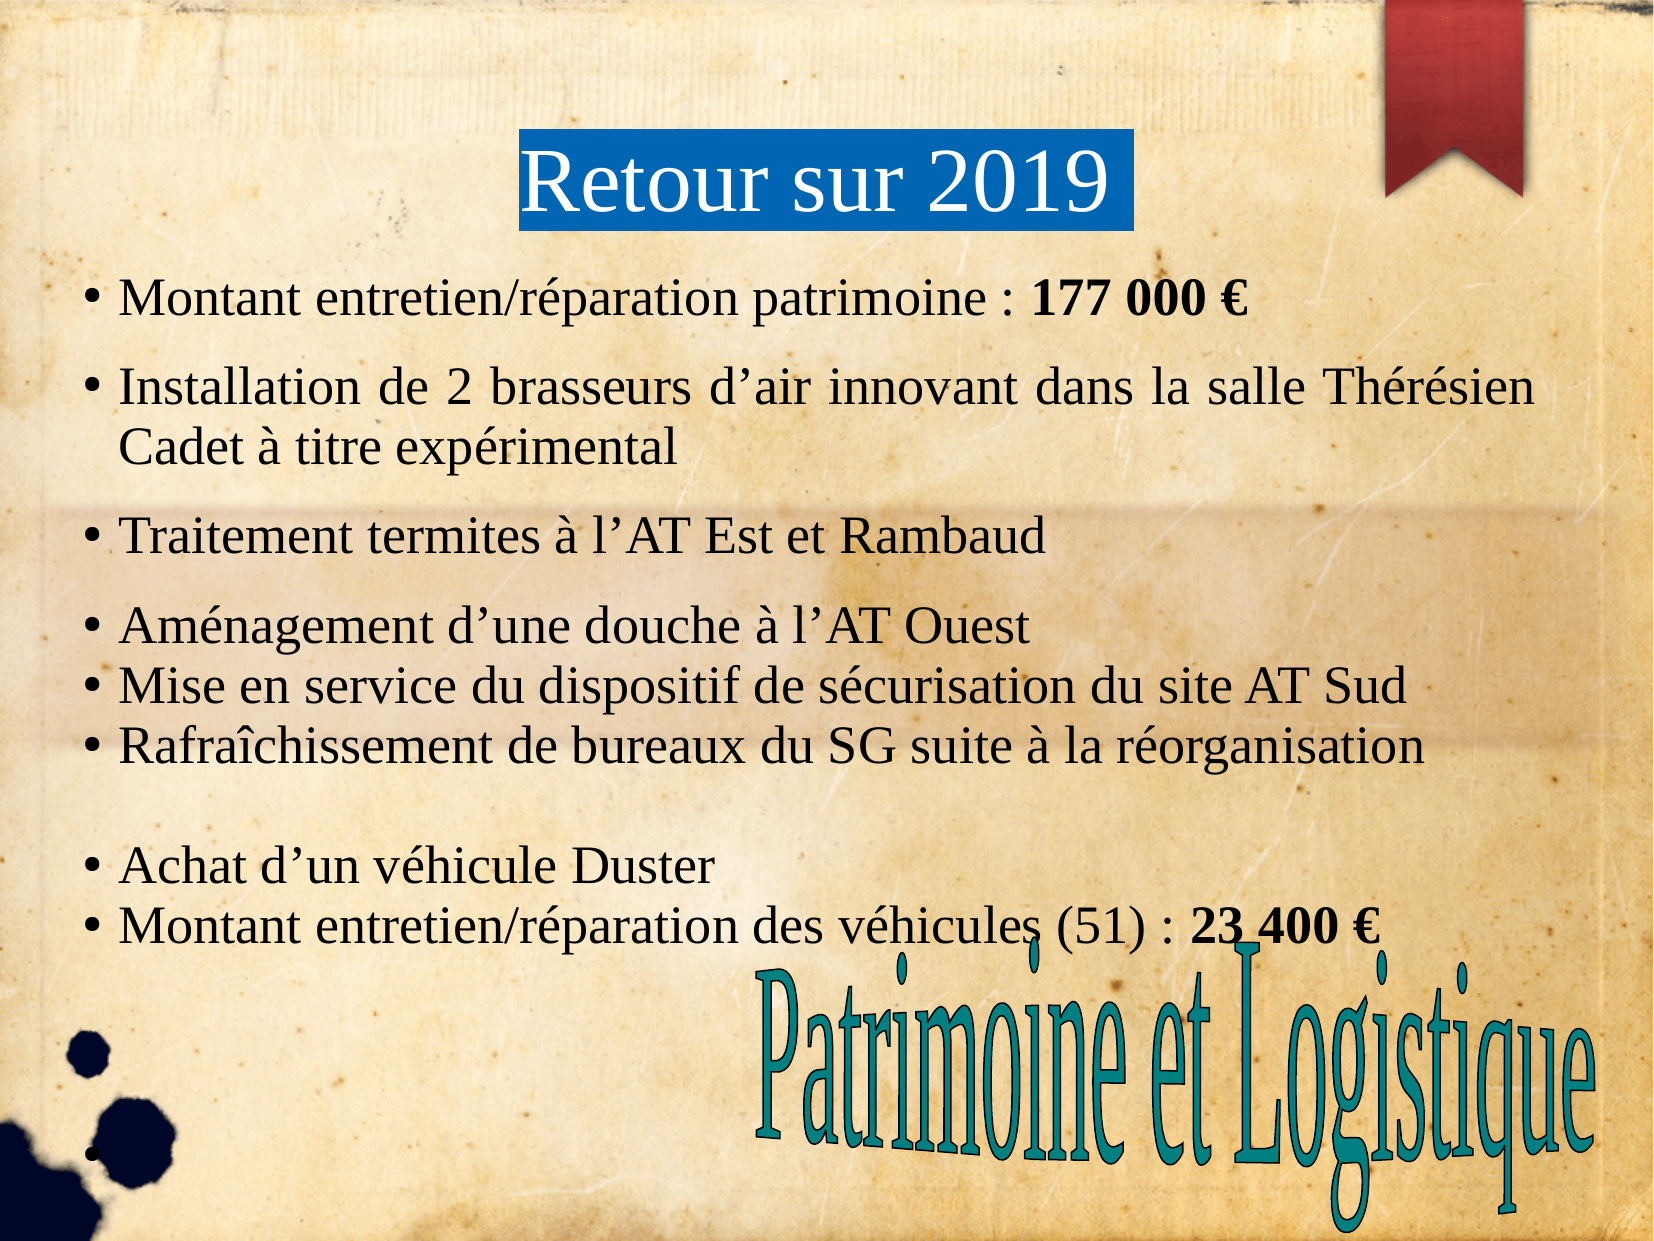

# Retour sur 2019
Montant entretien/réparation patrimoine : 177 000 €
Installation de 2 brasseurs d’air innovant dans la salle Thérésien Cadet à titre expérimental
Traitement termites à l’AT Est et Rambaud
Aménagement d’une douche à l’AT Ouest
Mise en service du dispositif de sécurisation du site AT Sud
Rafraîchissement de bureaux du SG suite à la réorganisation
Achat d’un véhicule Duster
Montant entretien/réparation des véhicules (51) : 23 400 €
Patrimoine et Logistique